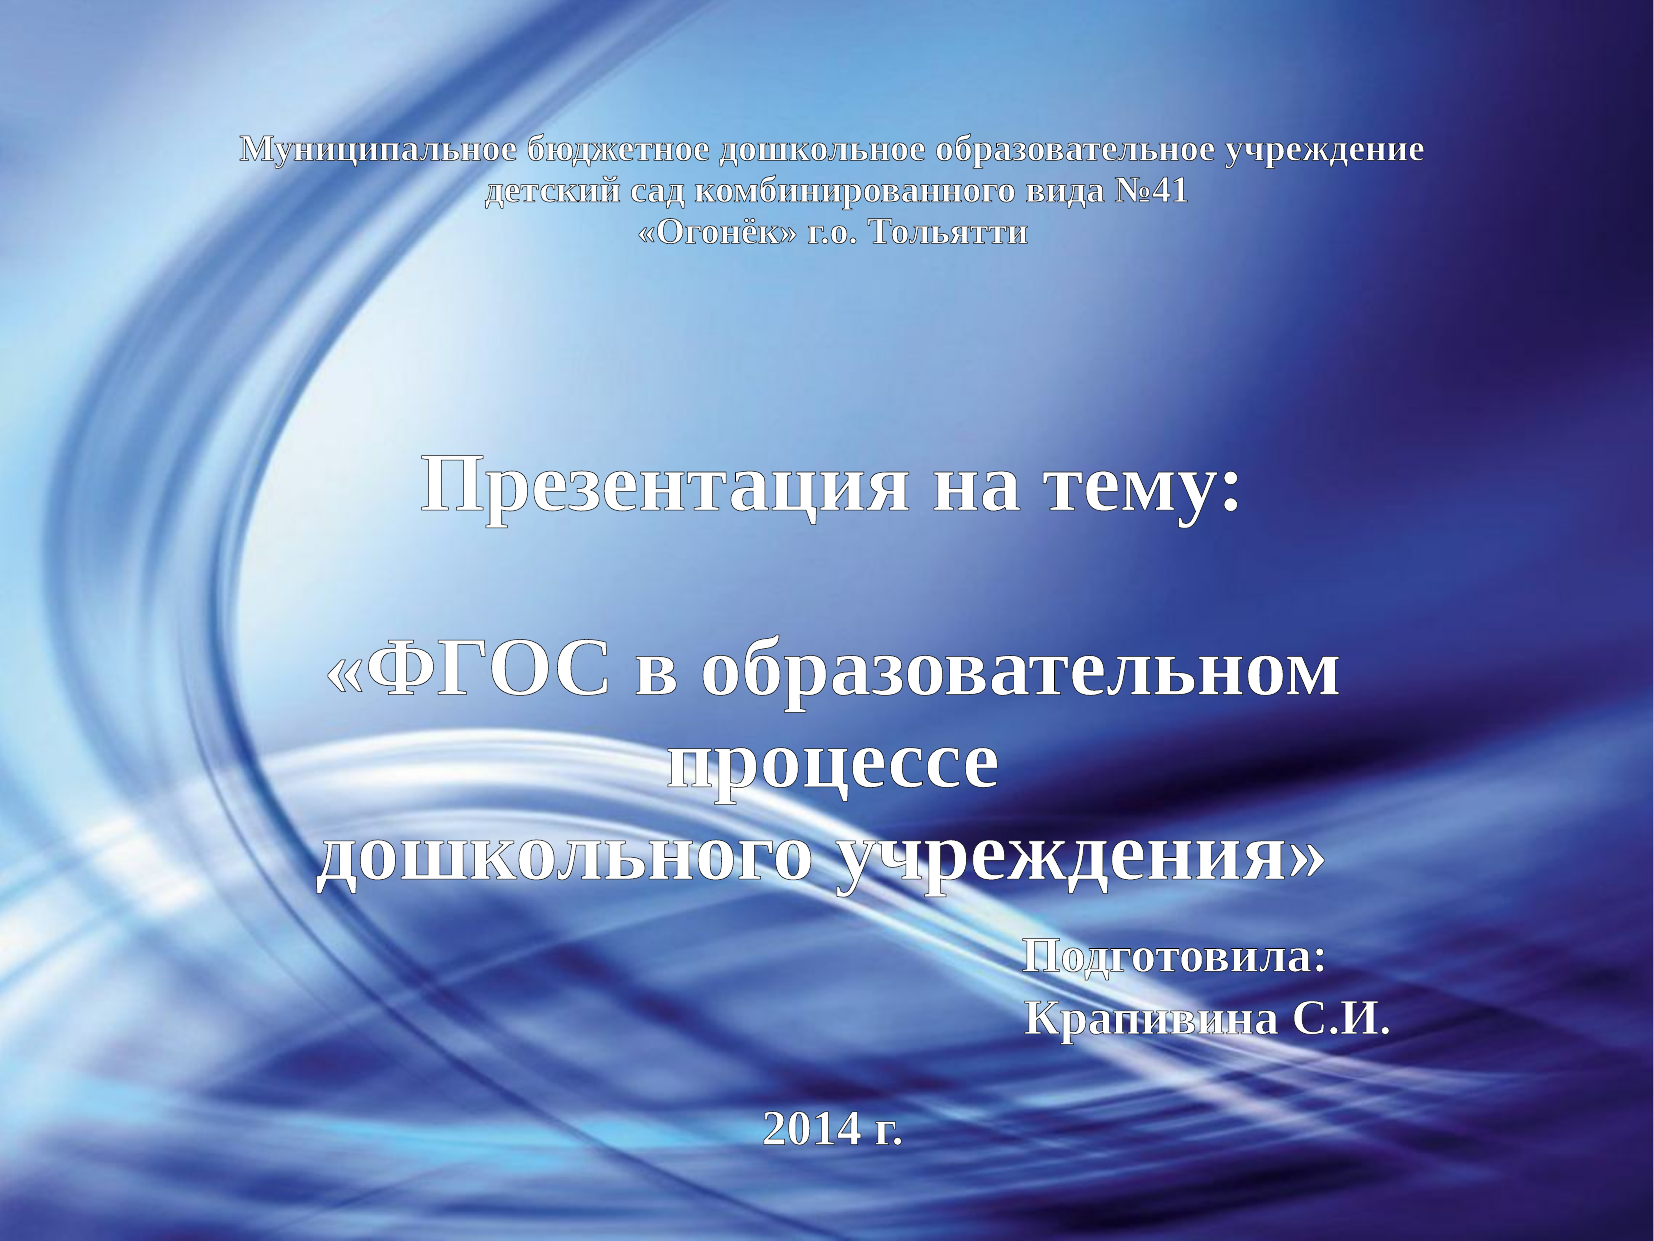

Муниципальное бюджетное дошкольное образовательное учреждение
 детский сад комбинированного вида №41
«Огонёк» г.о. Тольятти
Презентация на тему:
«ФГОС в образовательном
 процессе
дошкольного учреждения»
 Подготовила:
 Крапивина С.И.
2014 г.
#